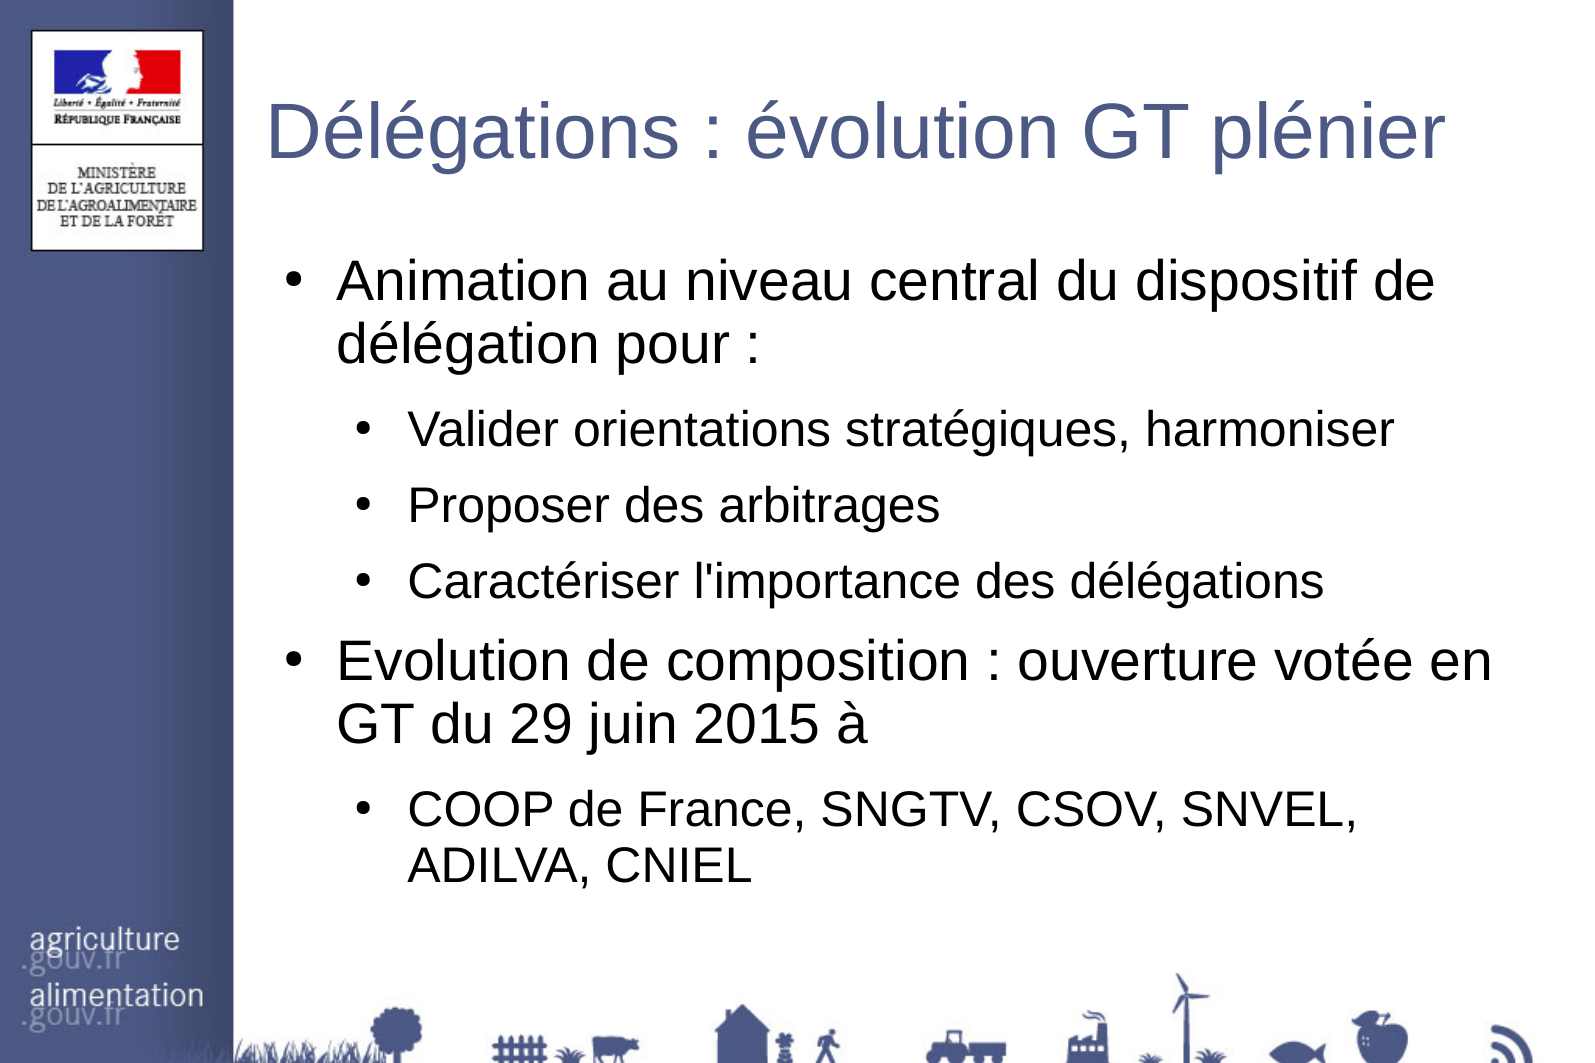

# Délégations : évolution GT plénier
Animation au niveau central du dispositif de délégation pour :
Valider orientations stratégiques, harmoniser
Proposer des arbitrages
Caractériser l'importance des délégations
Evolution de composition : ouverture votée en GT du 29 juin 2015 à
COOP de France, SNGTV, CSOV, SNVEL, ADILVA, CNIEL